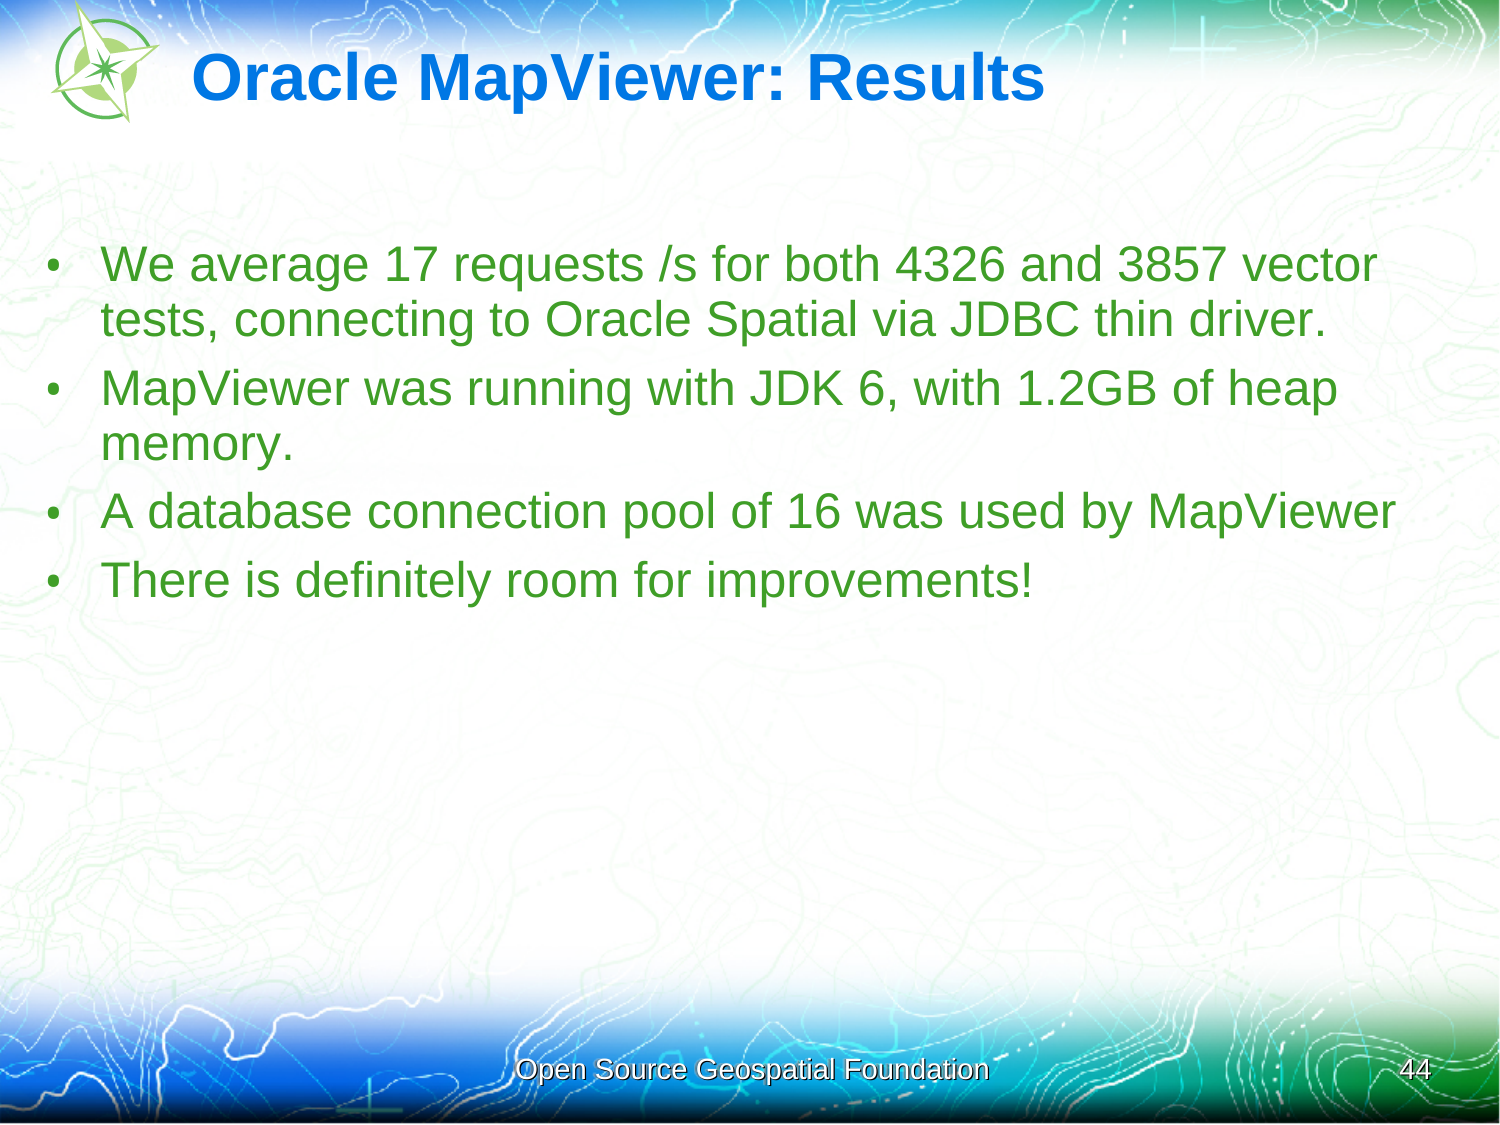

# Oracle MapViewer: Results
We average 17 requests /s for both 4326 and 3857 vector tests, connecting to Oracle Spatial via JDBC thin driver.
MapViewer was running with JDK 6, with 1.2GB of heap memory.
A database connection pool of 16 was used by MapViewer
There is definitely room for improvements!
Open Source Geospatial Foundation
44